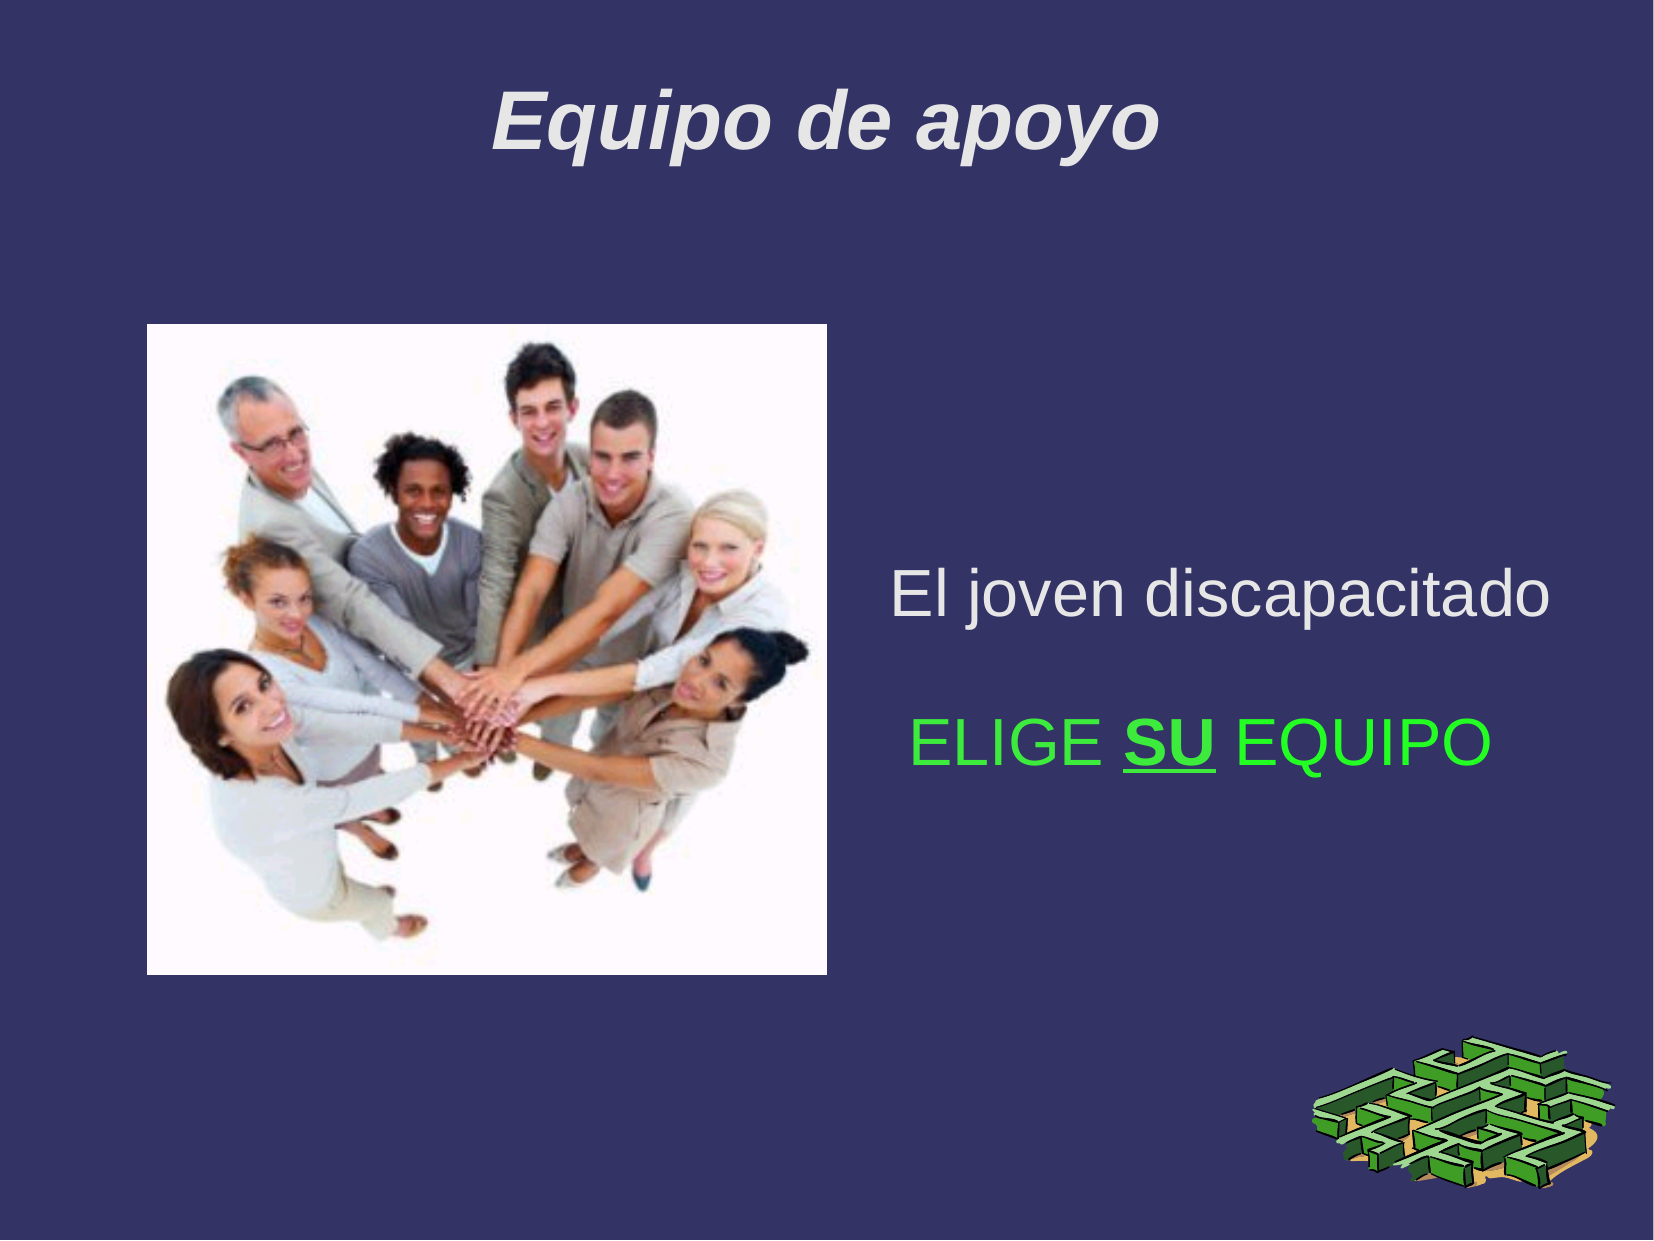

# Equipo de apoyo
El joven discapacitado
 ELIGE SU EQUIPO